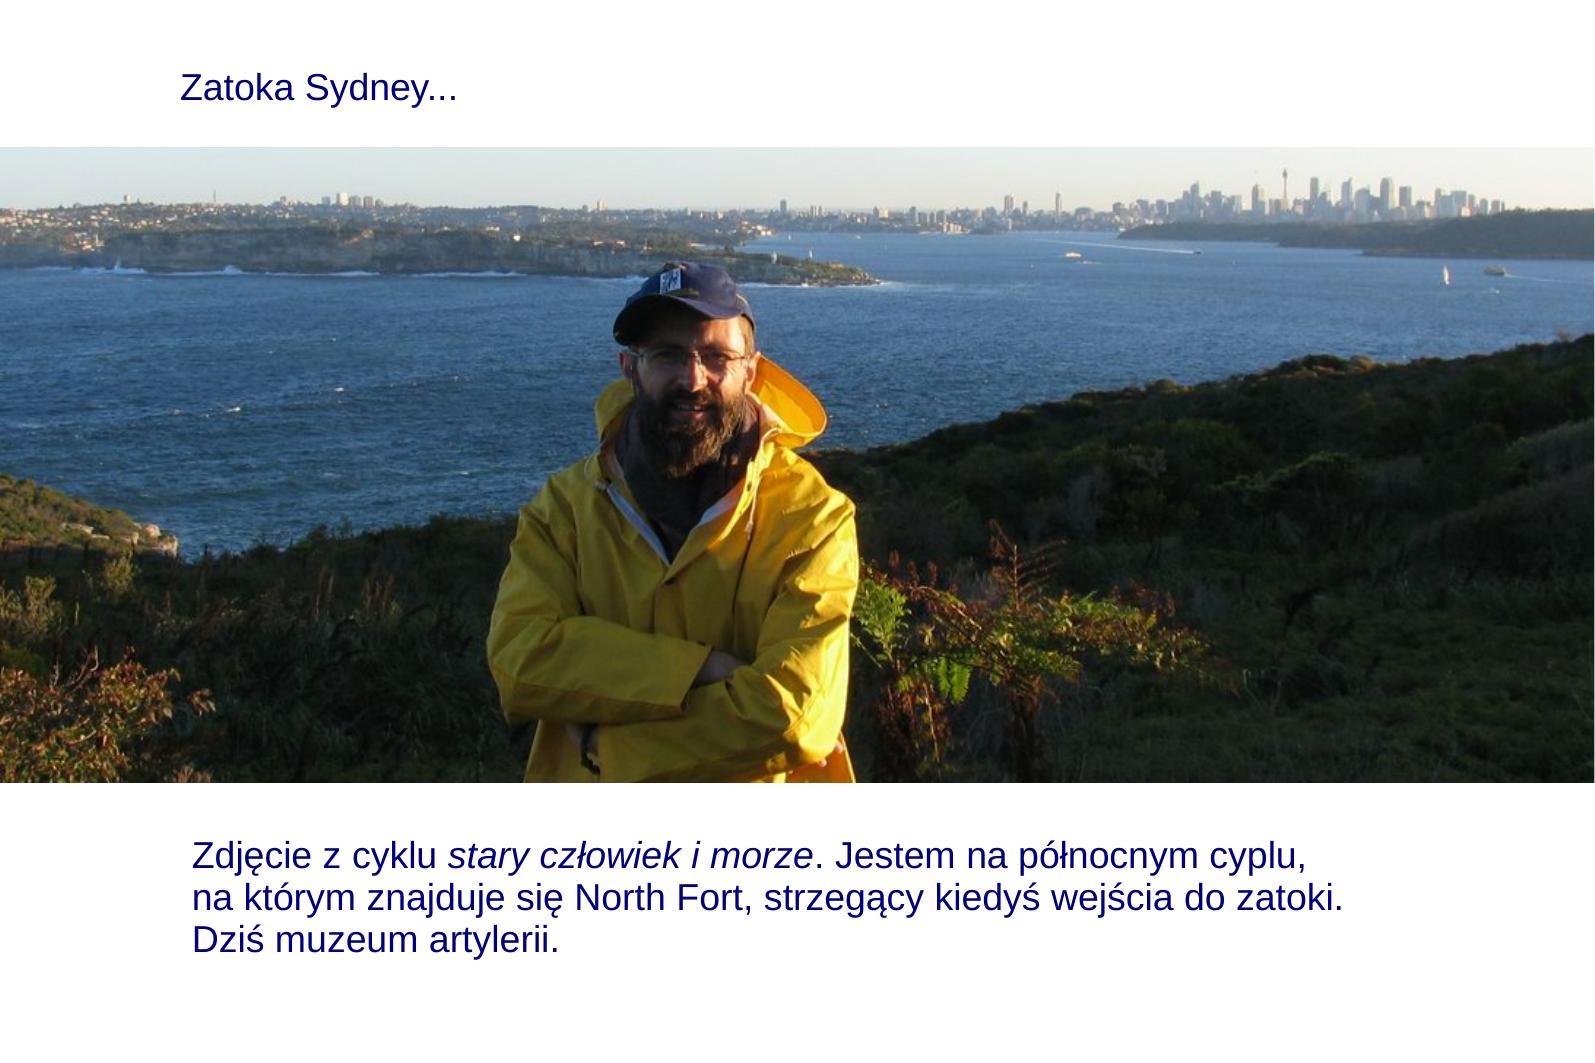

Zatoka Sydney...
Zdjęcie z cyklu stary człowiek i morze. Jestem na północnym cyplu,
na którym znajduje się North Fort, strzegący kiedyś wejścia do zatoki.
Dziś muzeum artylerii.